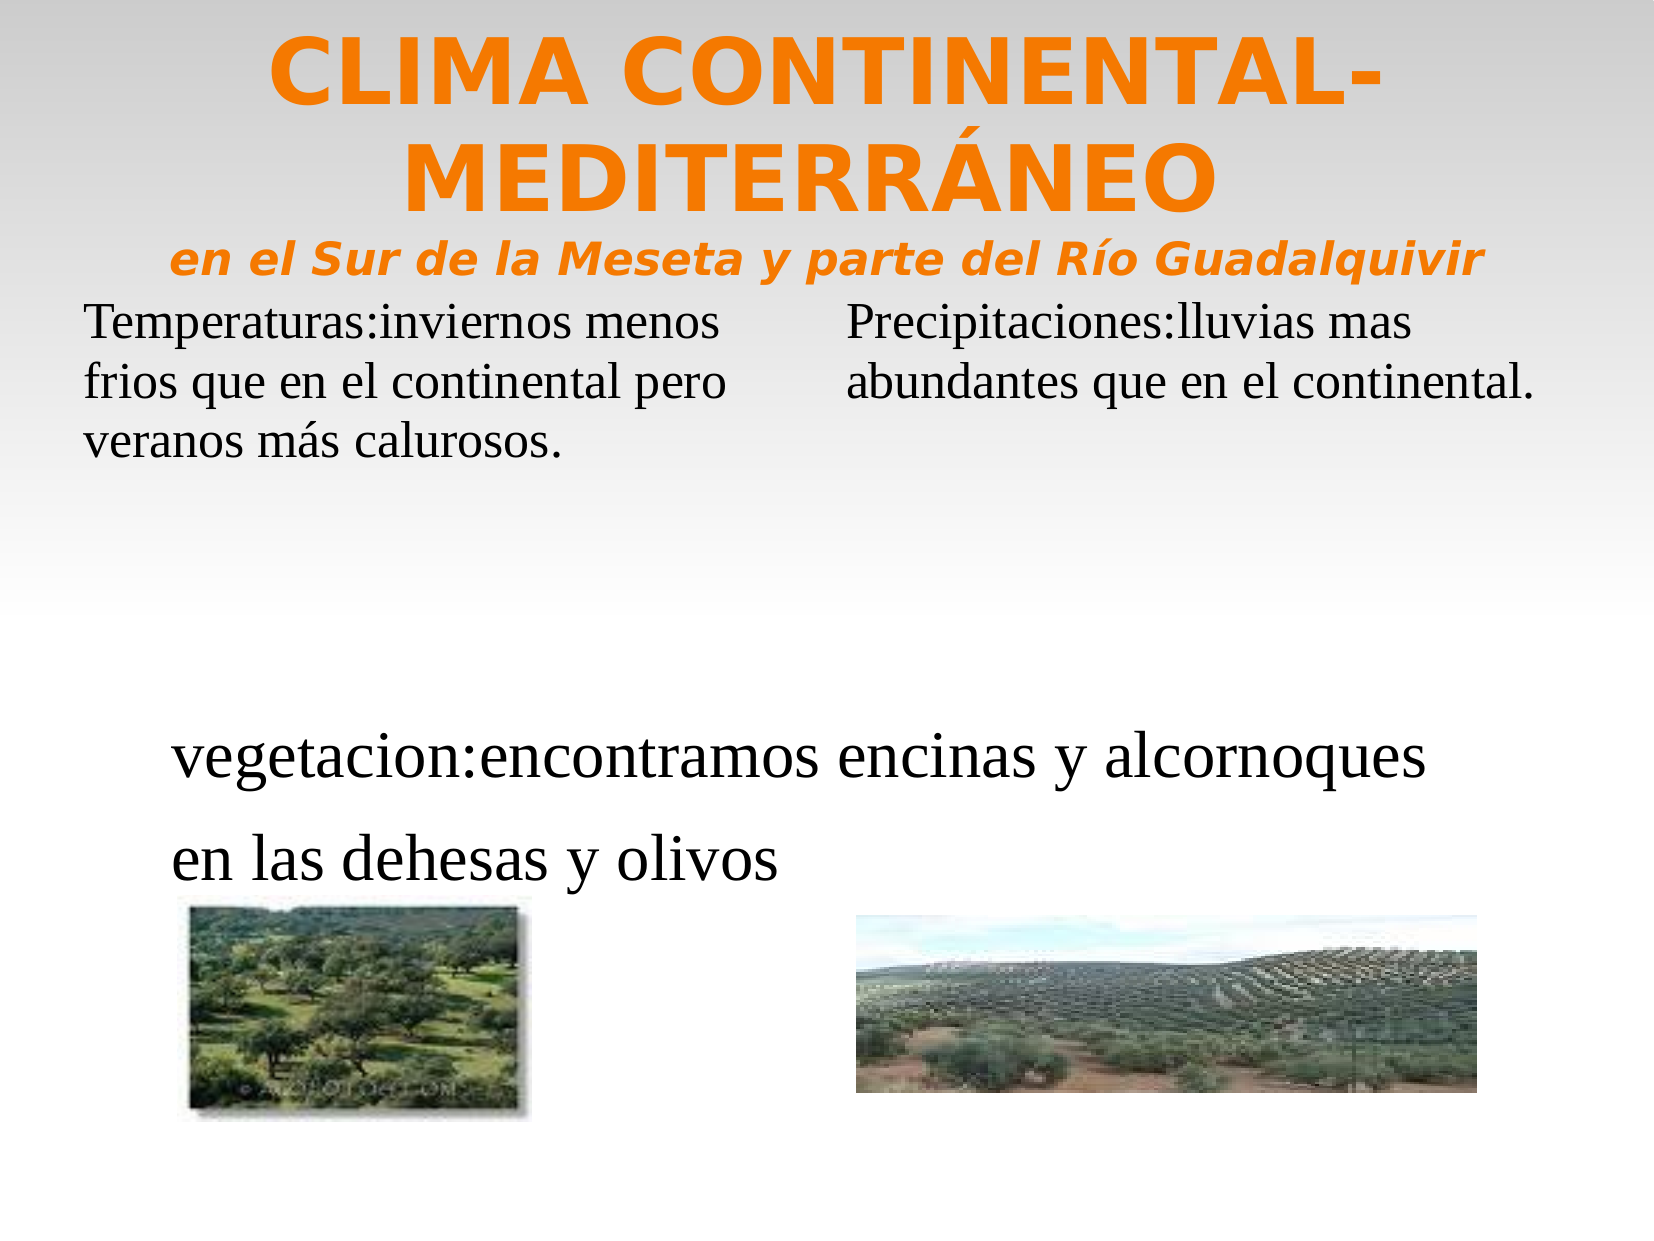

# CLIMA CONTINENTAL-MEDITERRÁNEO en el Sur de la Meseta y parte del Río Guadalquivir
vegetacion:encontramos encinas y alcornoques
en las dehesas y olivos